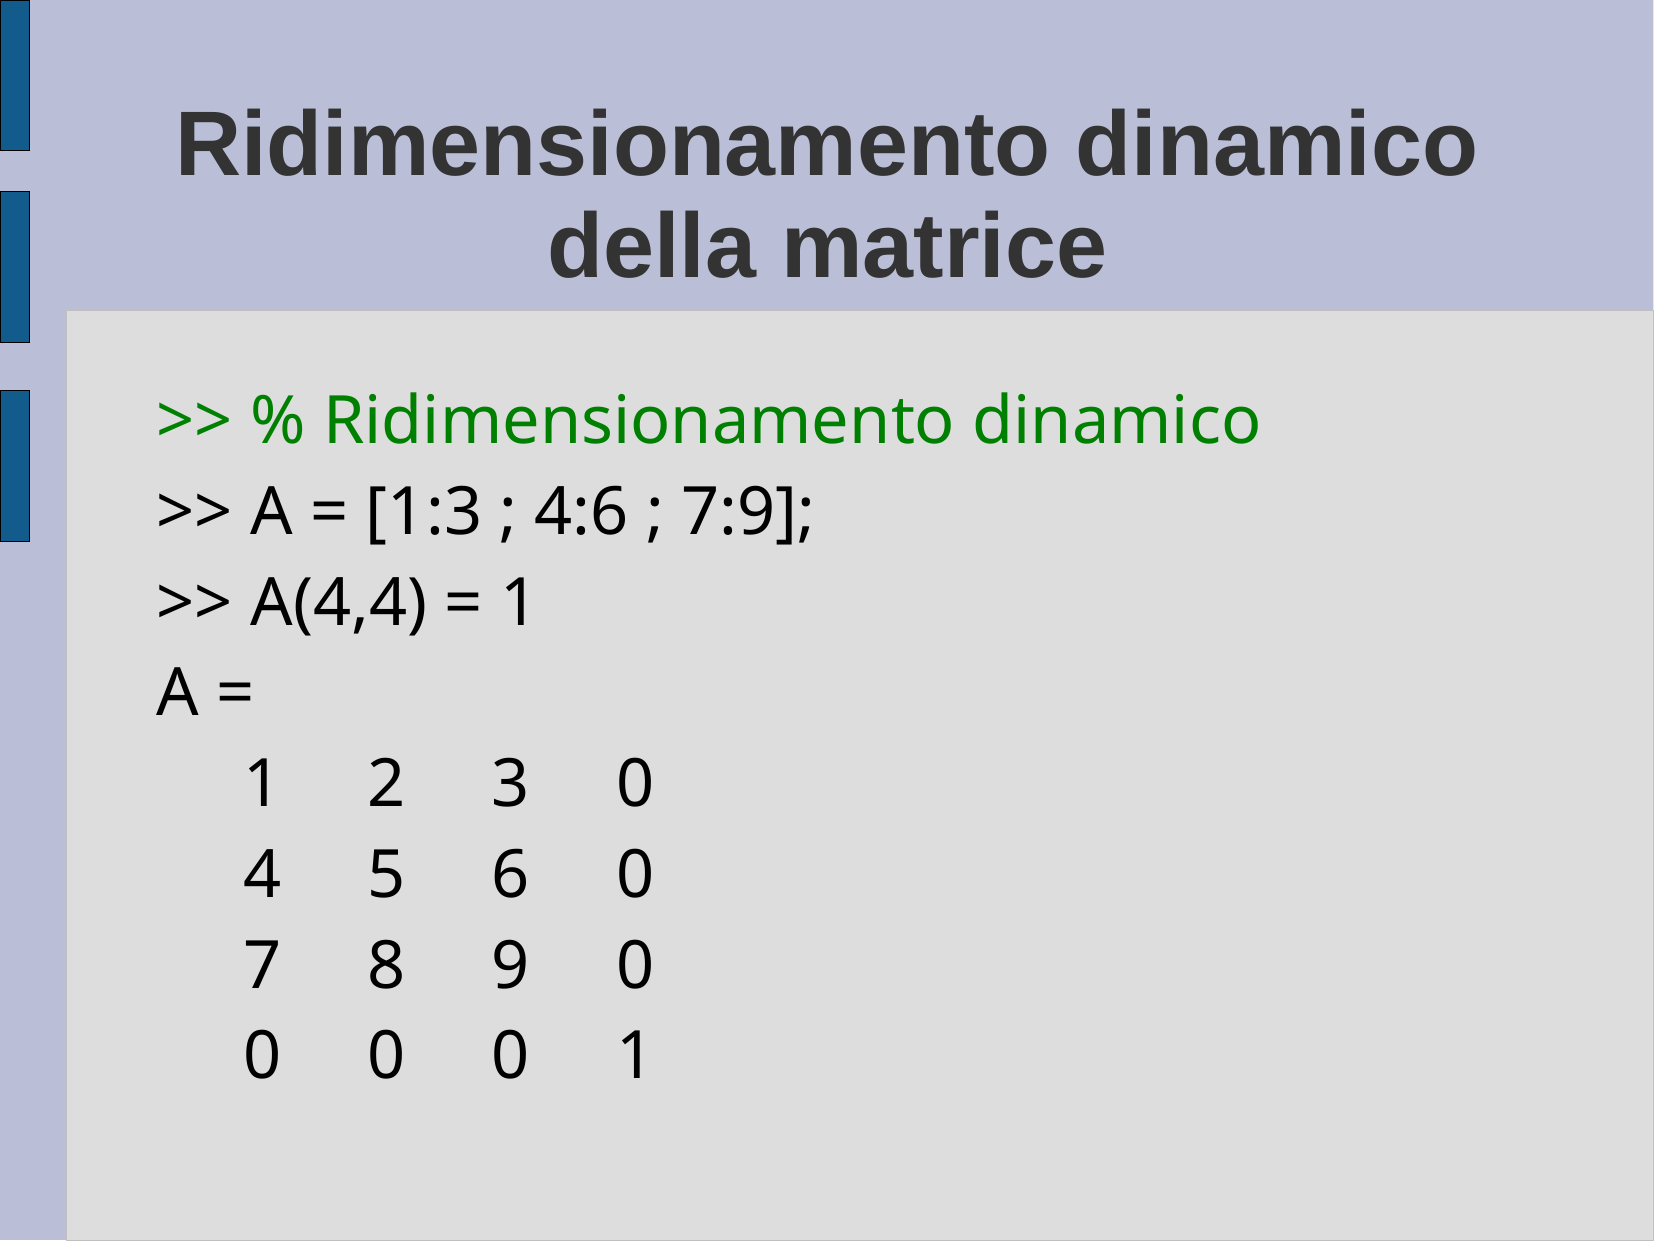

# Ridimensionamento dinamico della matrice
>> % Ridimensionamento dinamico
>> A = [1:3 ; 4:6 ; 7:9];
>> A(4,4) = 1
A =
 1 2 3 0
 4 5 6 0
 7 8 9 0
 0 0 0 1